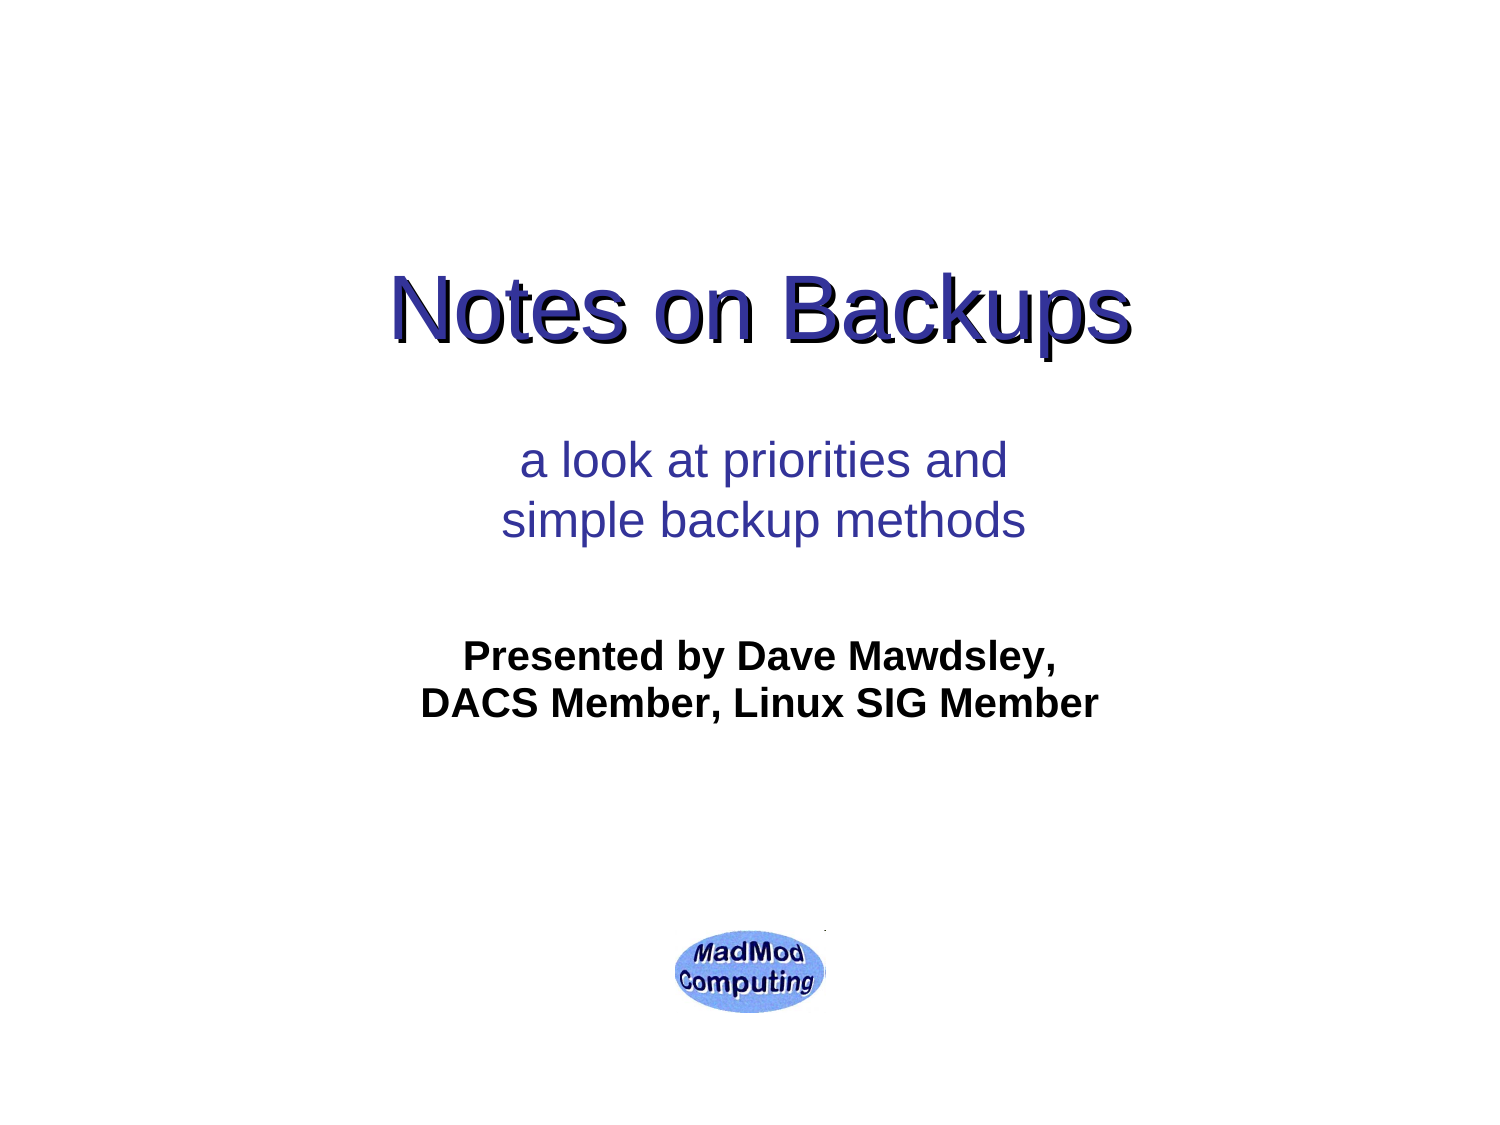

# Notes on Backups
 a look at priorities and
 simple backup methods
Presented by Dave Mawdsley,
DACS Member, Linux SIG Member